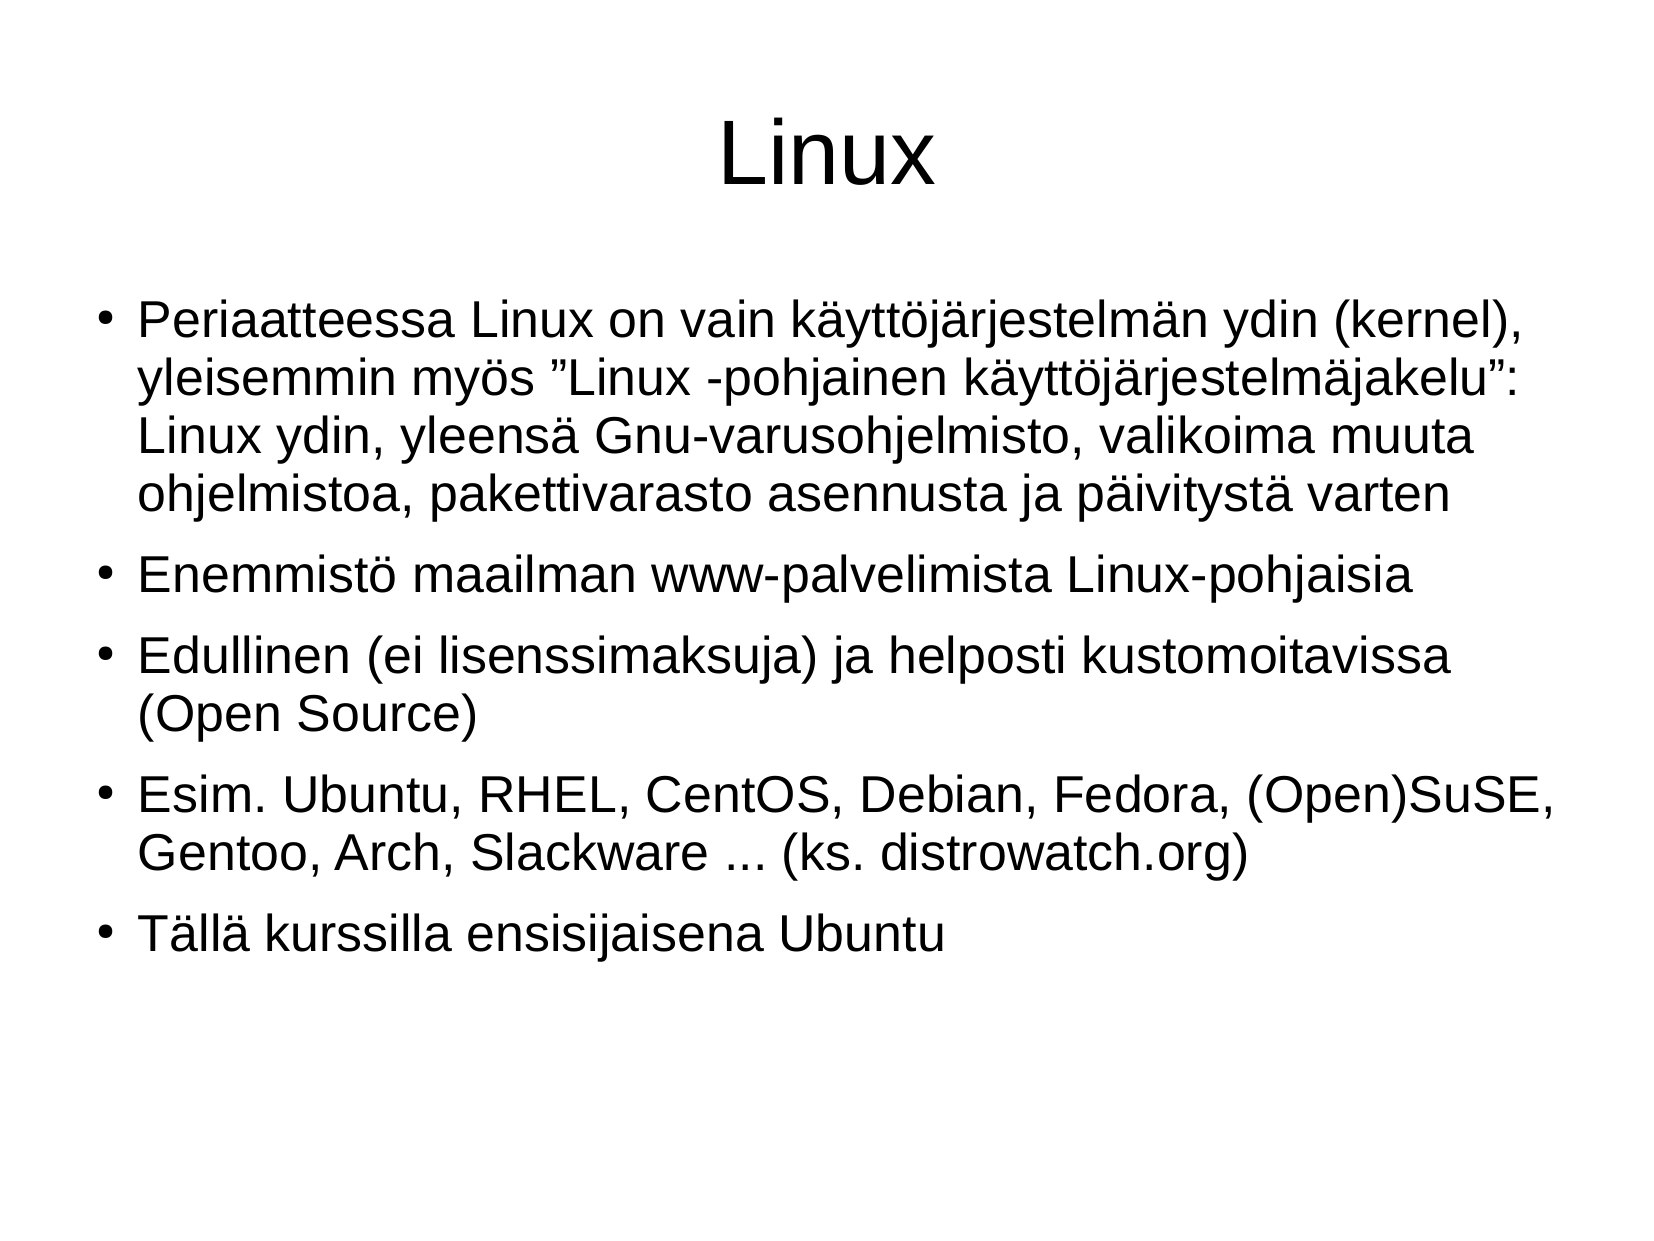

# Linux
Periaatteessa Linux on vain käyttöjärjestelmän ydin (kernel), yleisemmin myös ”Linux -pohjainen käyttöjärjestelmäjakelu”: Linux ydin, yleensä Gnu-varusohjelmisto, valikoima muuta ohjelmistoa, pakettivarasto asennusta ja päivitystä varten
Enemmistö maailman www-palvelimista Linux-pohjaisia
Edullinen (ei lisenssimaksuja) ja helposti kustomoitavissa (Open Source)
Esim. Ubuntu, RHEL, CentOS, Debian, Fedora, (Open)SuSE, Gentoo, Arch, Slackware ... (ks. distrowatch.org)
Tällä kurssilla ensisijaisena Ubuntu